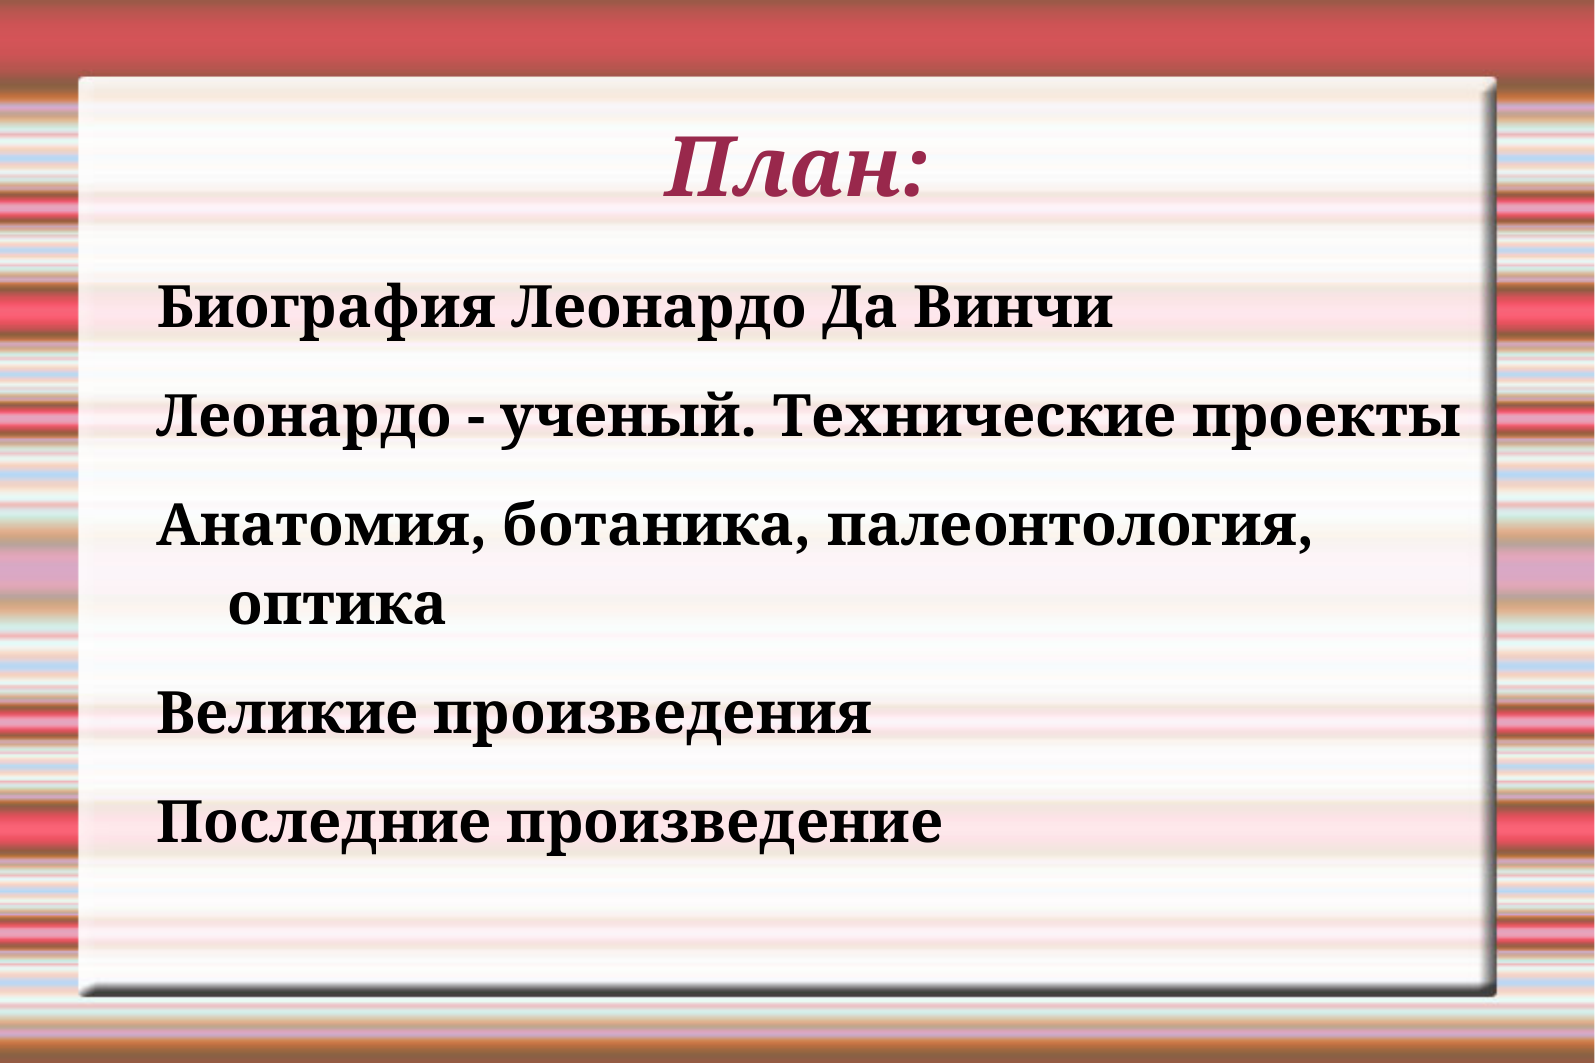

# План:
Биография Леонардо Да Винчи
Леонардо - ученый. Технические проекты
Анатомия, ботаника, палеонтология, оптика
Великие произведения
Последние произведение